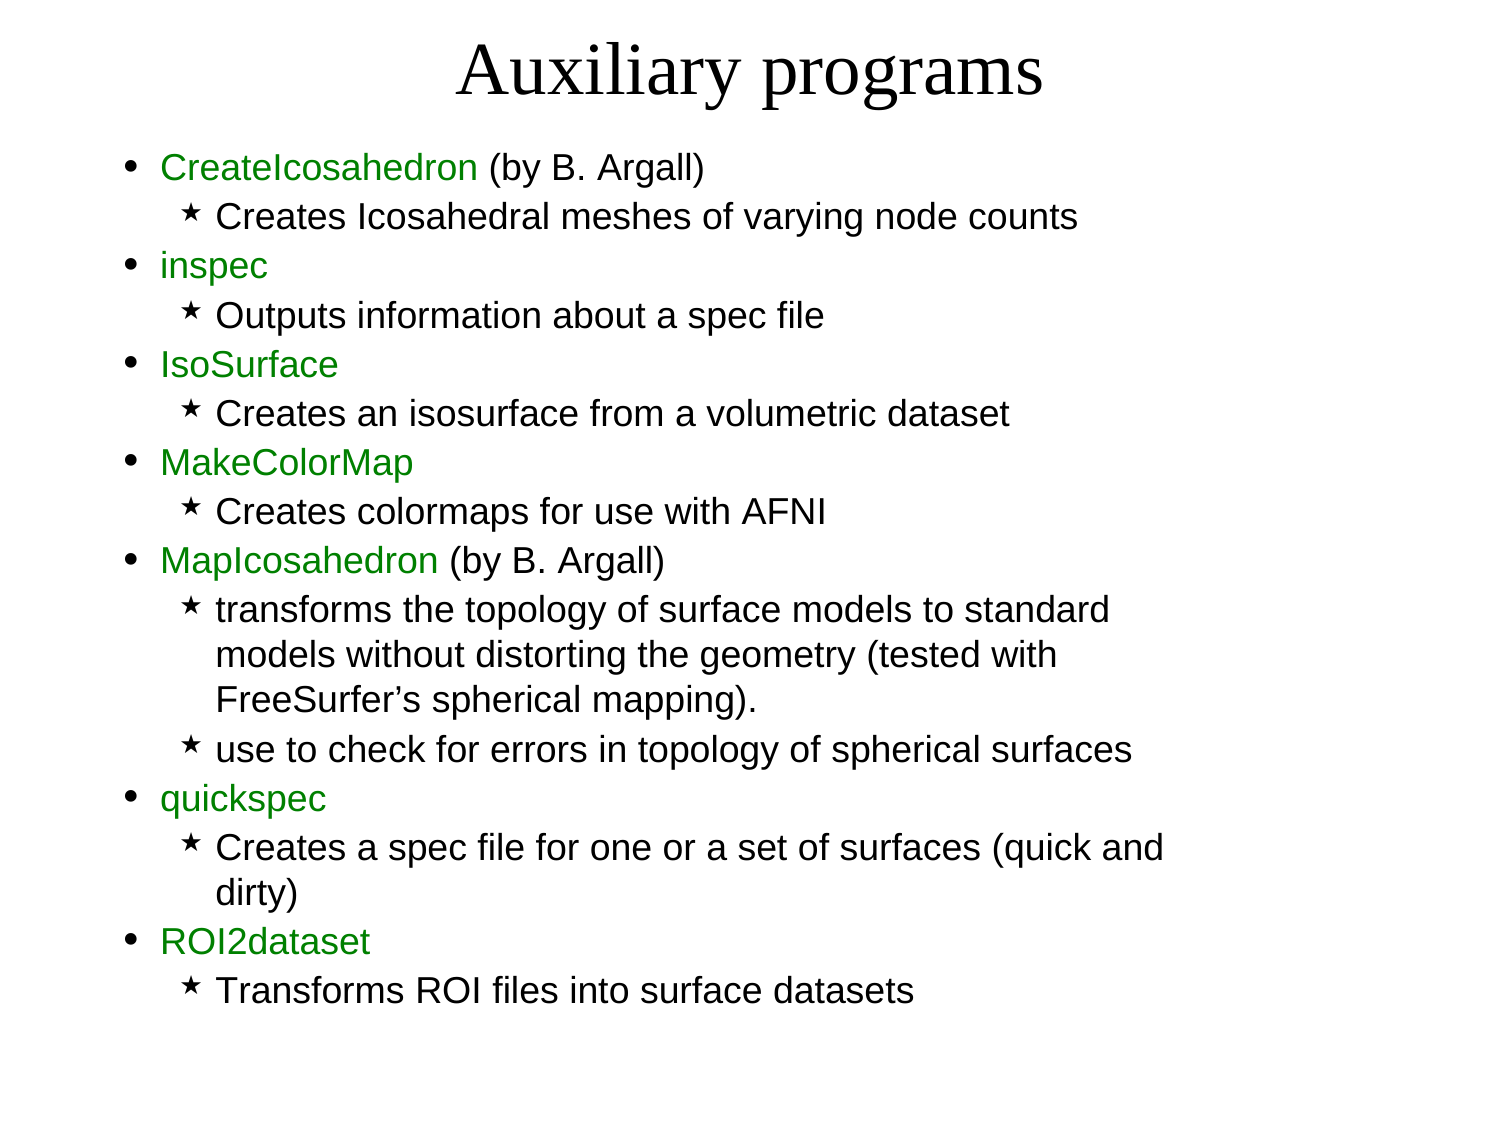

# Auxiliary programs
CreateIcosahedron (by B. Argall)
Creates Icosahedral meshes of varying node counts
inspec
Outputs information about a spec file
IsoSurface
Creates an isosurface from a volumetric dataset
MakeColorMap
Creates colormaps for use with AFNI
MapIcosahedron (by B. Argall)
transforms the topology of surface models to standard models without distorting the geometry (tested with FreeSurfer’s spherical mapping).
use to check for errors in topology of spherical surfaces
quickspec
Creates a spec file for one or a set of surfaces (quick and dirty)
ROI2dataset
Transforms ROI files into surface datasets